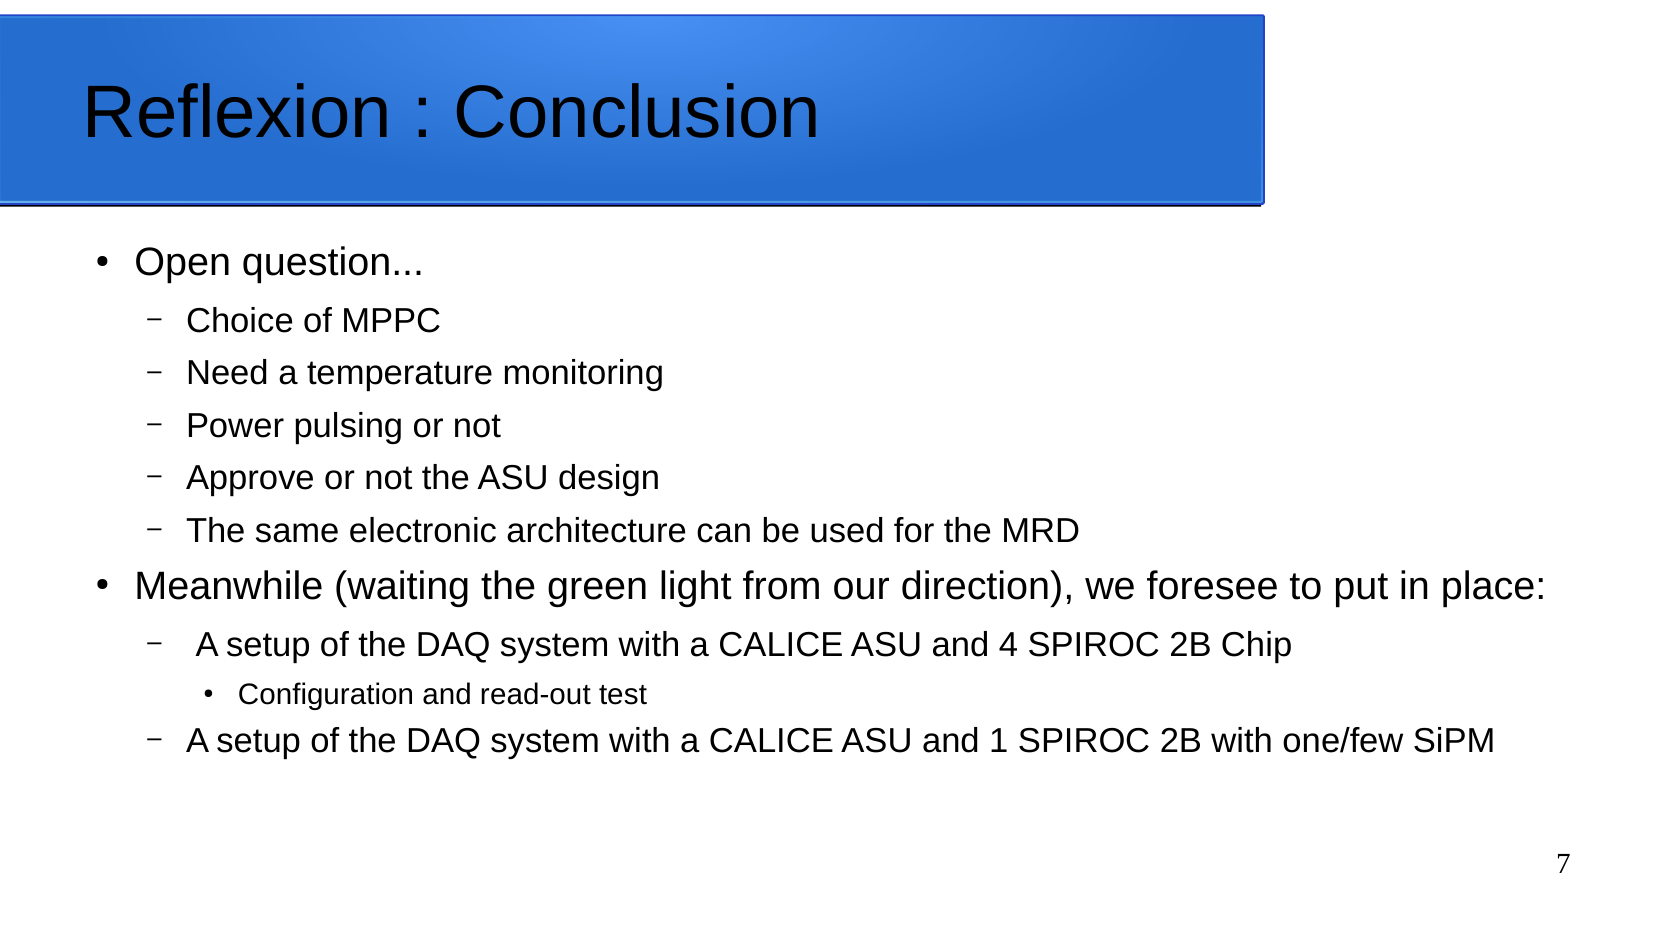

# Reflexion : Conclusion
Open question...
Choice of MPPC
Need a temperature monitoring
Power pulsing or not
Approve or not the ASU design
The same electronic architecture can be used for the MRD
Meanwhile (waiting the green light from our direction), we foresee to put in place:
 A setup of the DAQ system with a CALICE ASU and 4 SPIROC 2B Chip
Configuration and read-out test
A setup of the DAQ system with a CALICE ASU and 1 SPIROC 2B with one/few SiPM
7